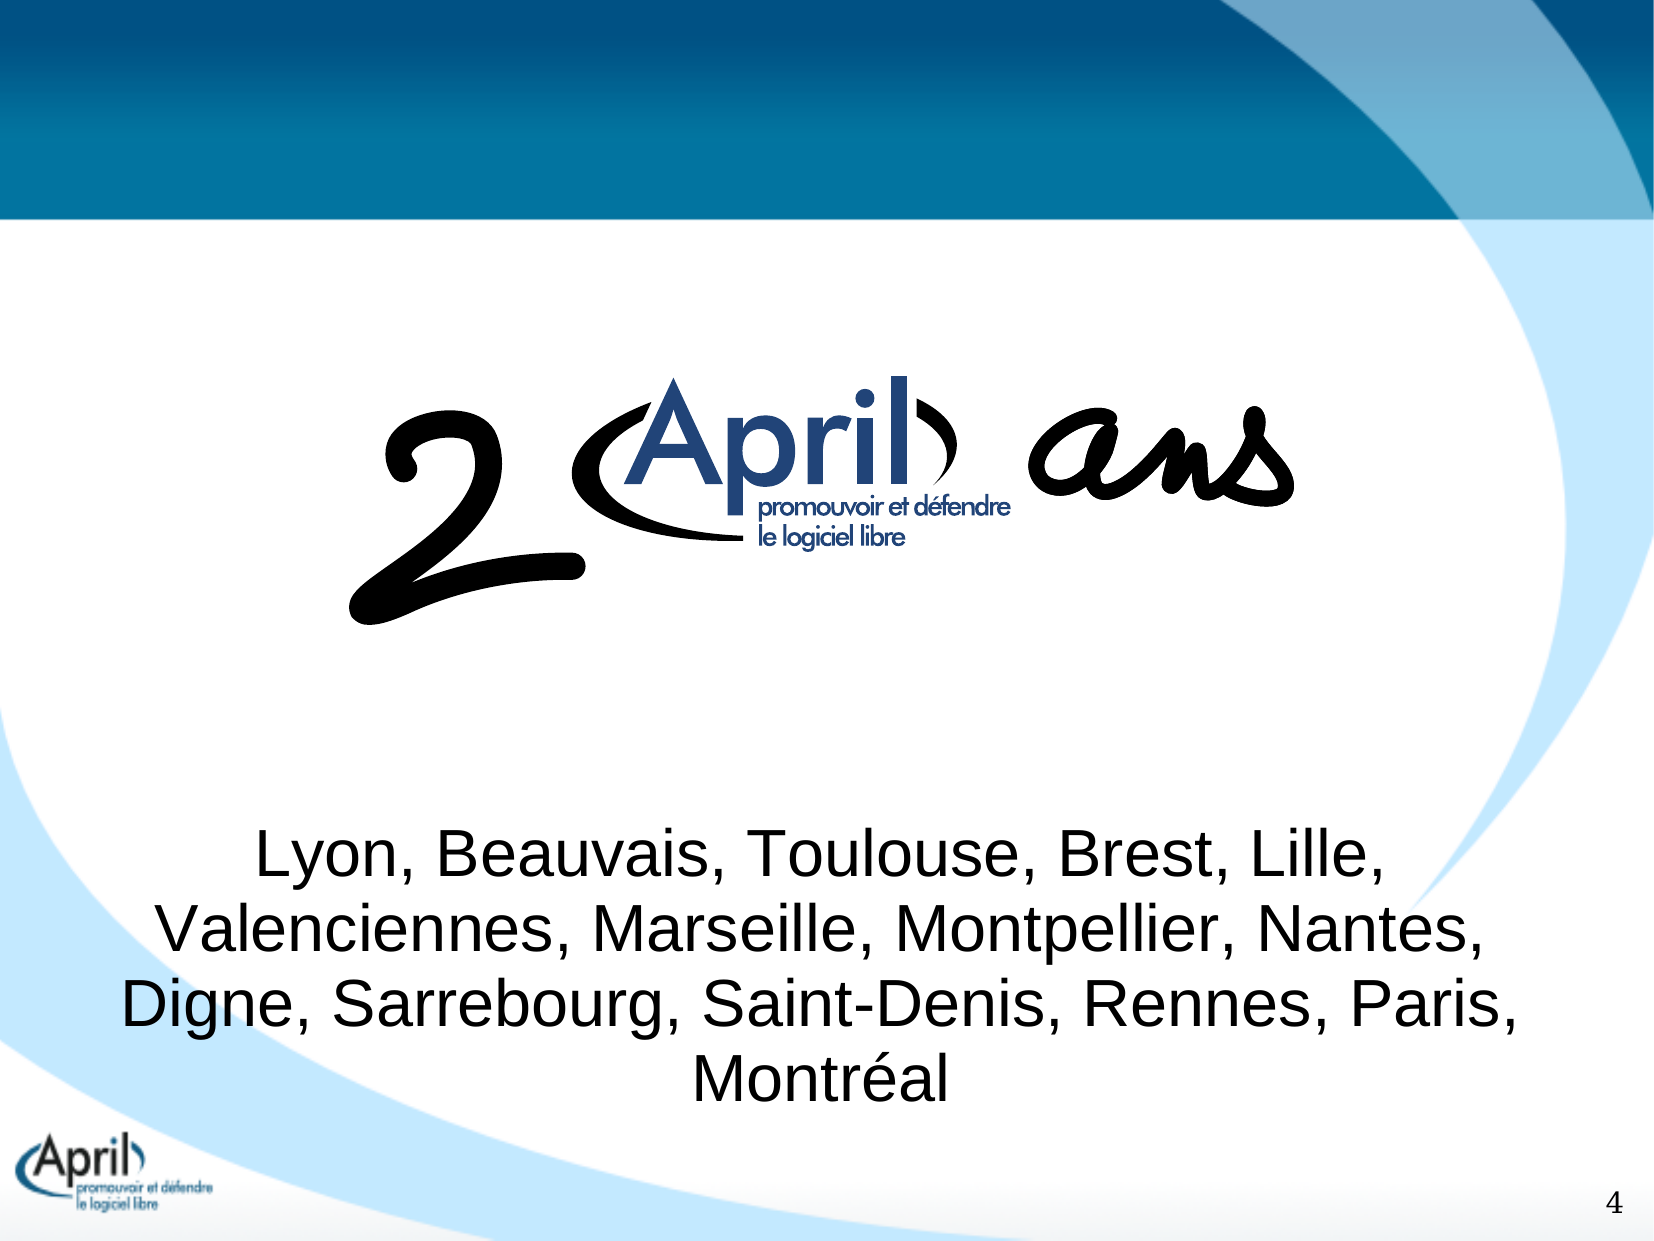

# Lyon, Beauvais, Toulouse, Brest, Lille, Valenciennes, Marseille, Montpellier, Nantes, Digne, Sarrebourg, Saint-Denis, Rennes, Paris, Montréal
4